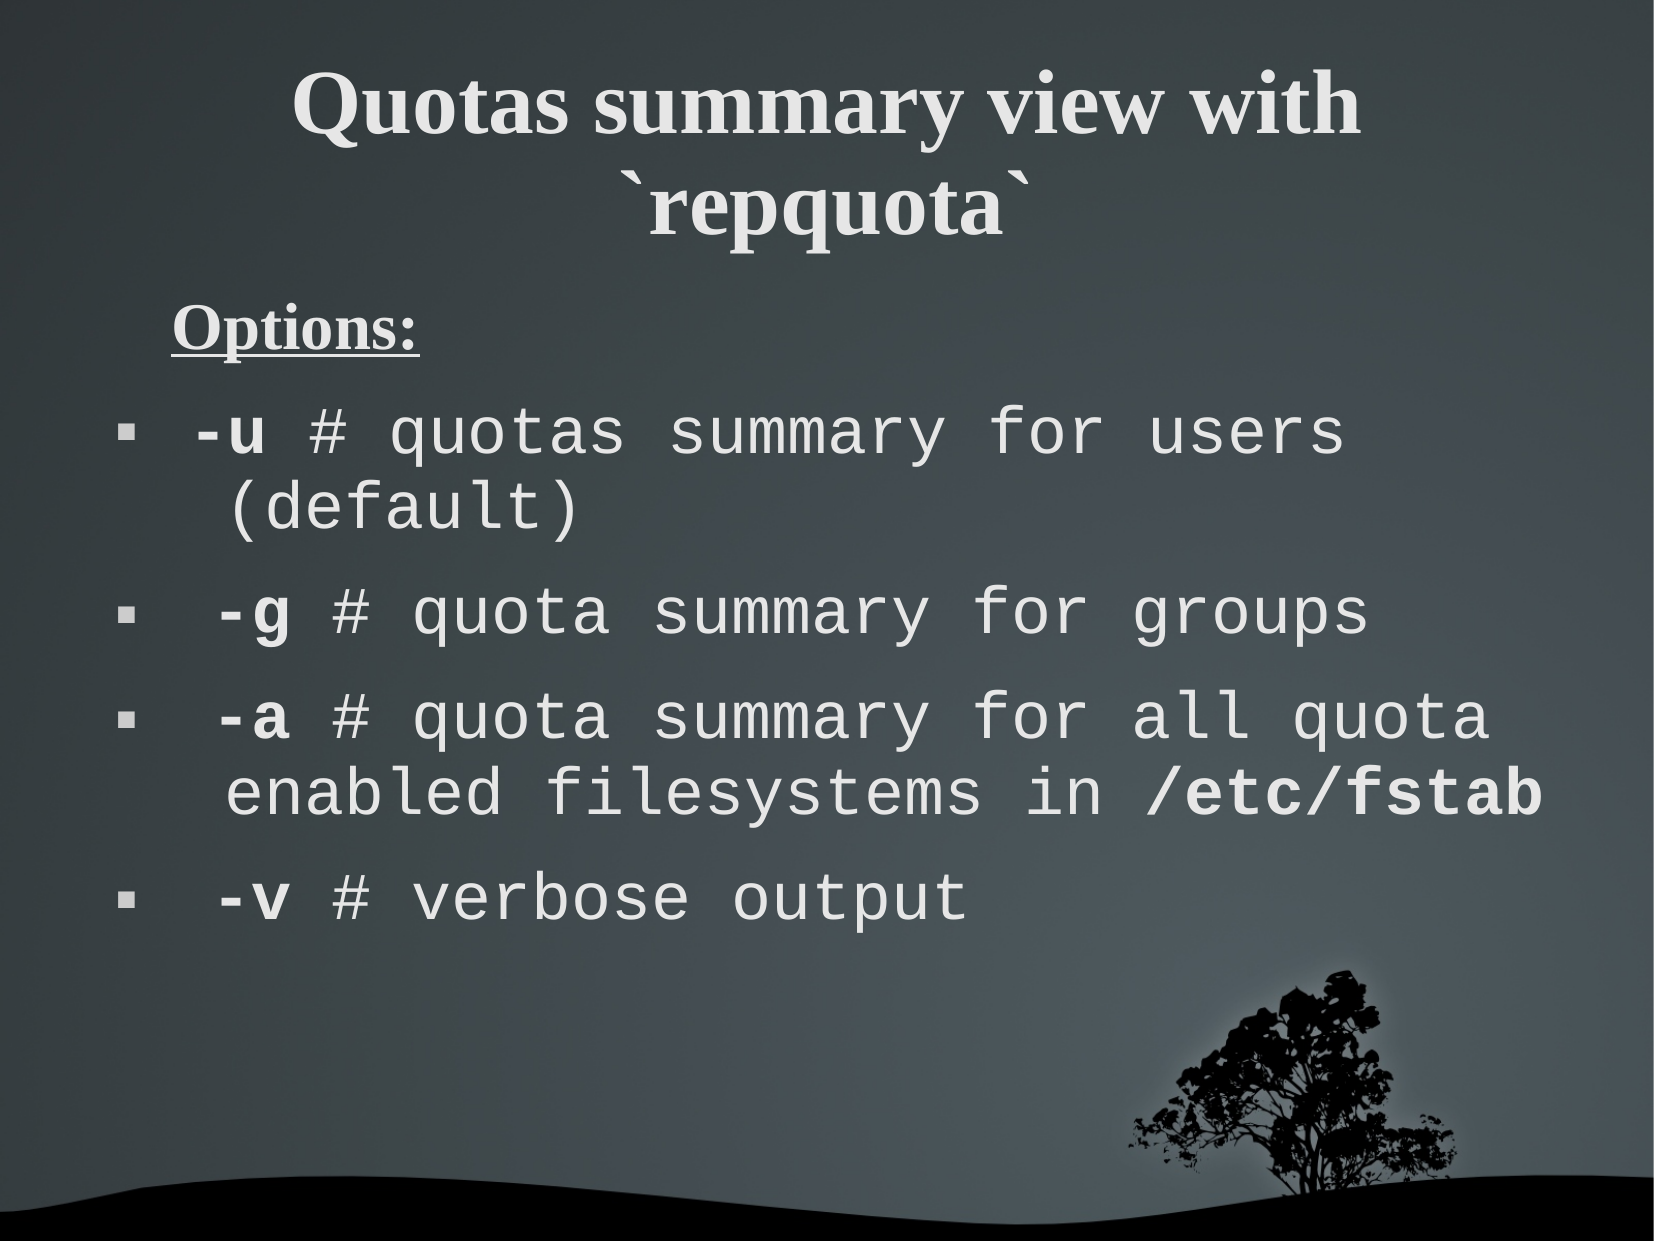

# Quotas summary view with `repquota`
Options:
 -u # quotas summary for users (default)
 -g # quota summary for groups
 -a # quota summary for all quota enabled filesystems in /etc/fstab
 -v # verbose output